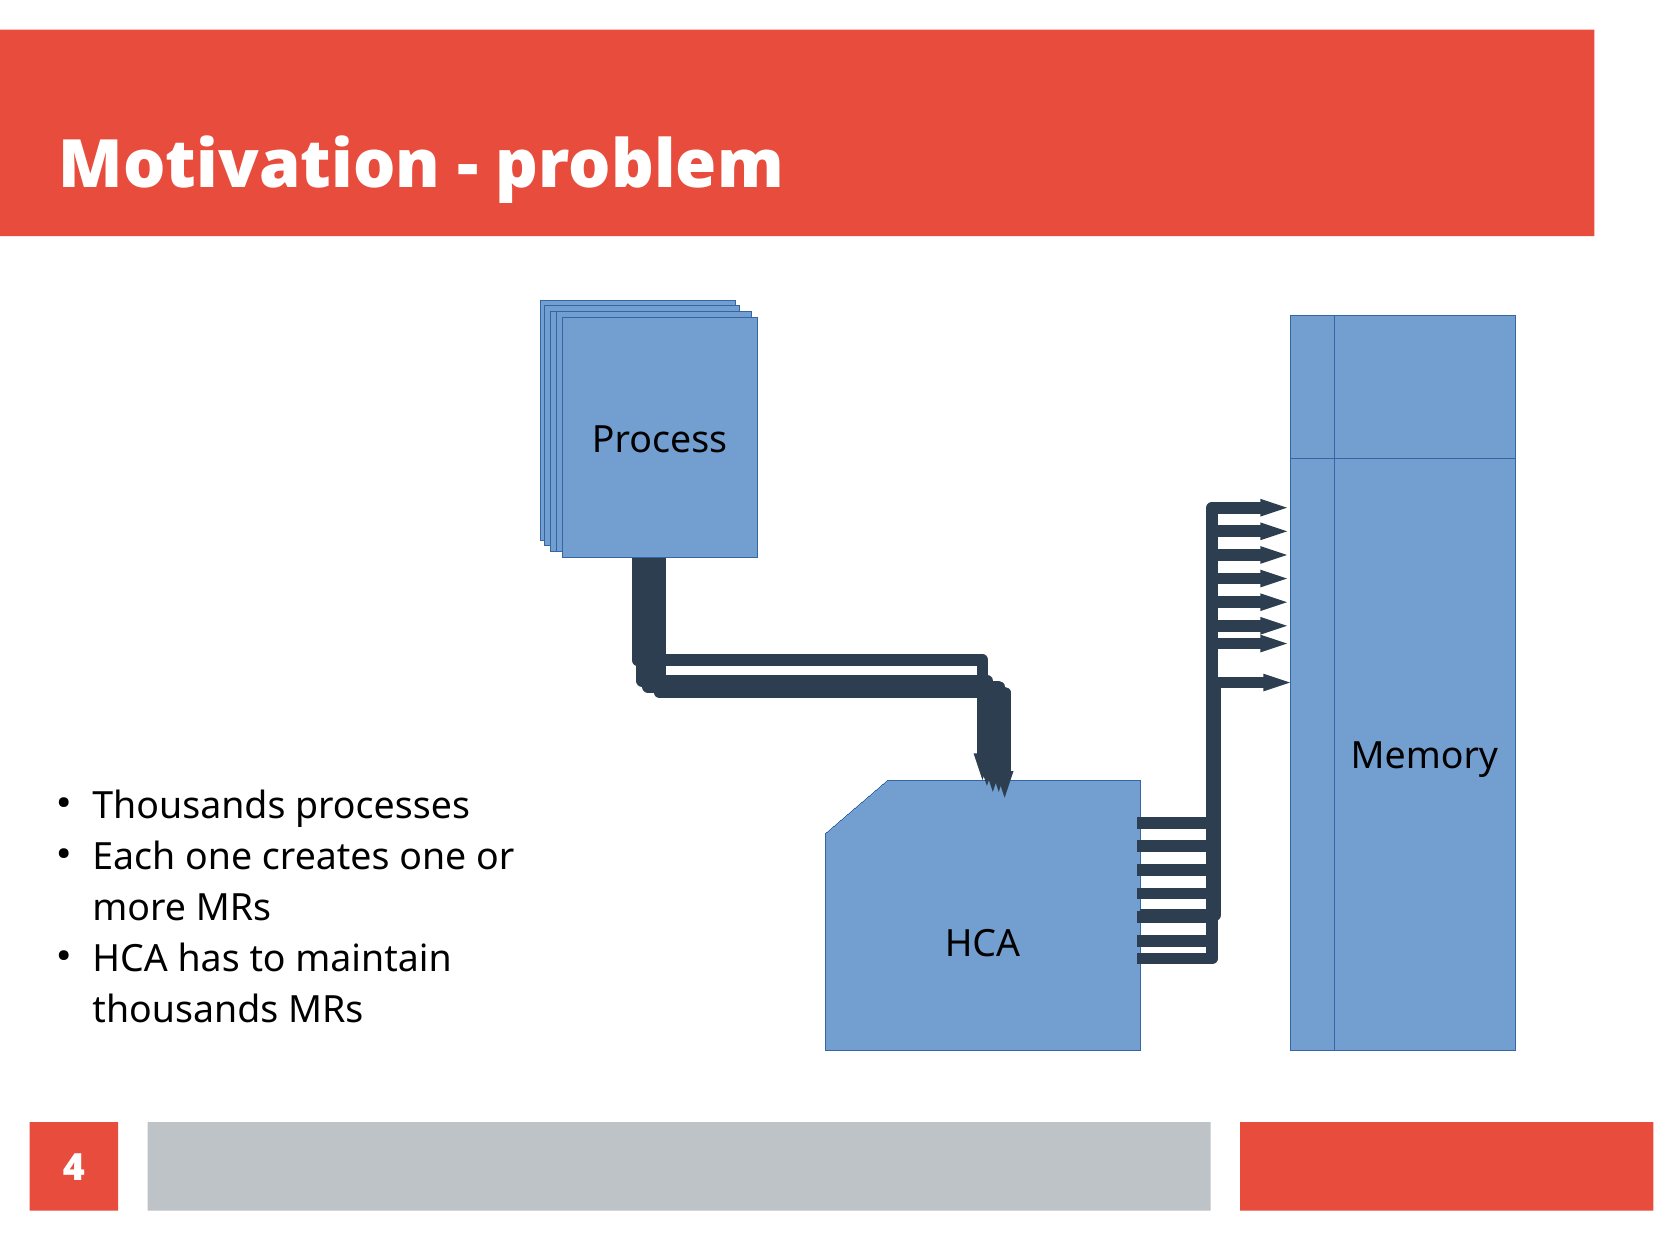

# Motivation - problem
Process
Process
Process
Process
Memory
Process
Thousands processes
Each one creates one or more MRs
HCA has to maintain thousands MRs
HCA
4